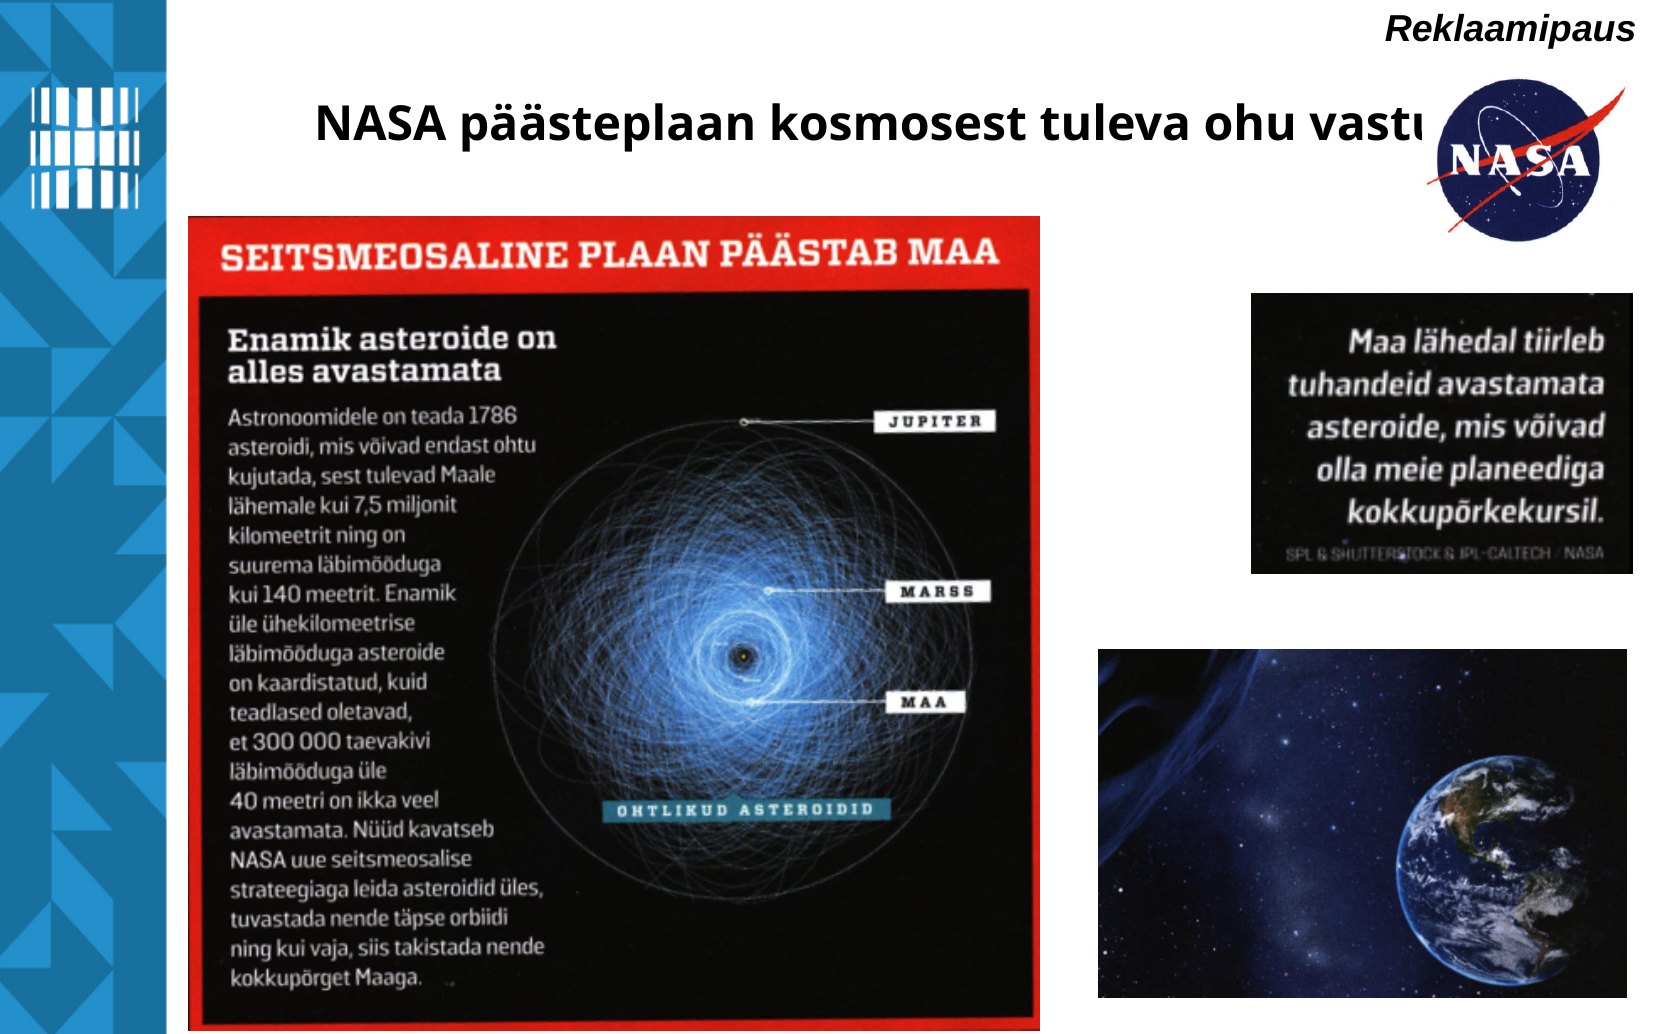

# NASA päästeplaan kosmosest tuleva ohu vastu